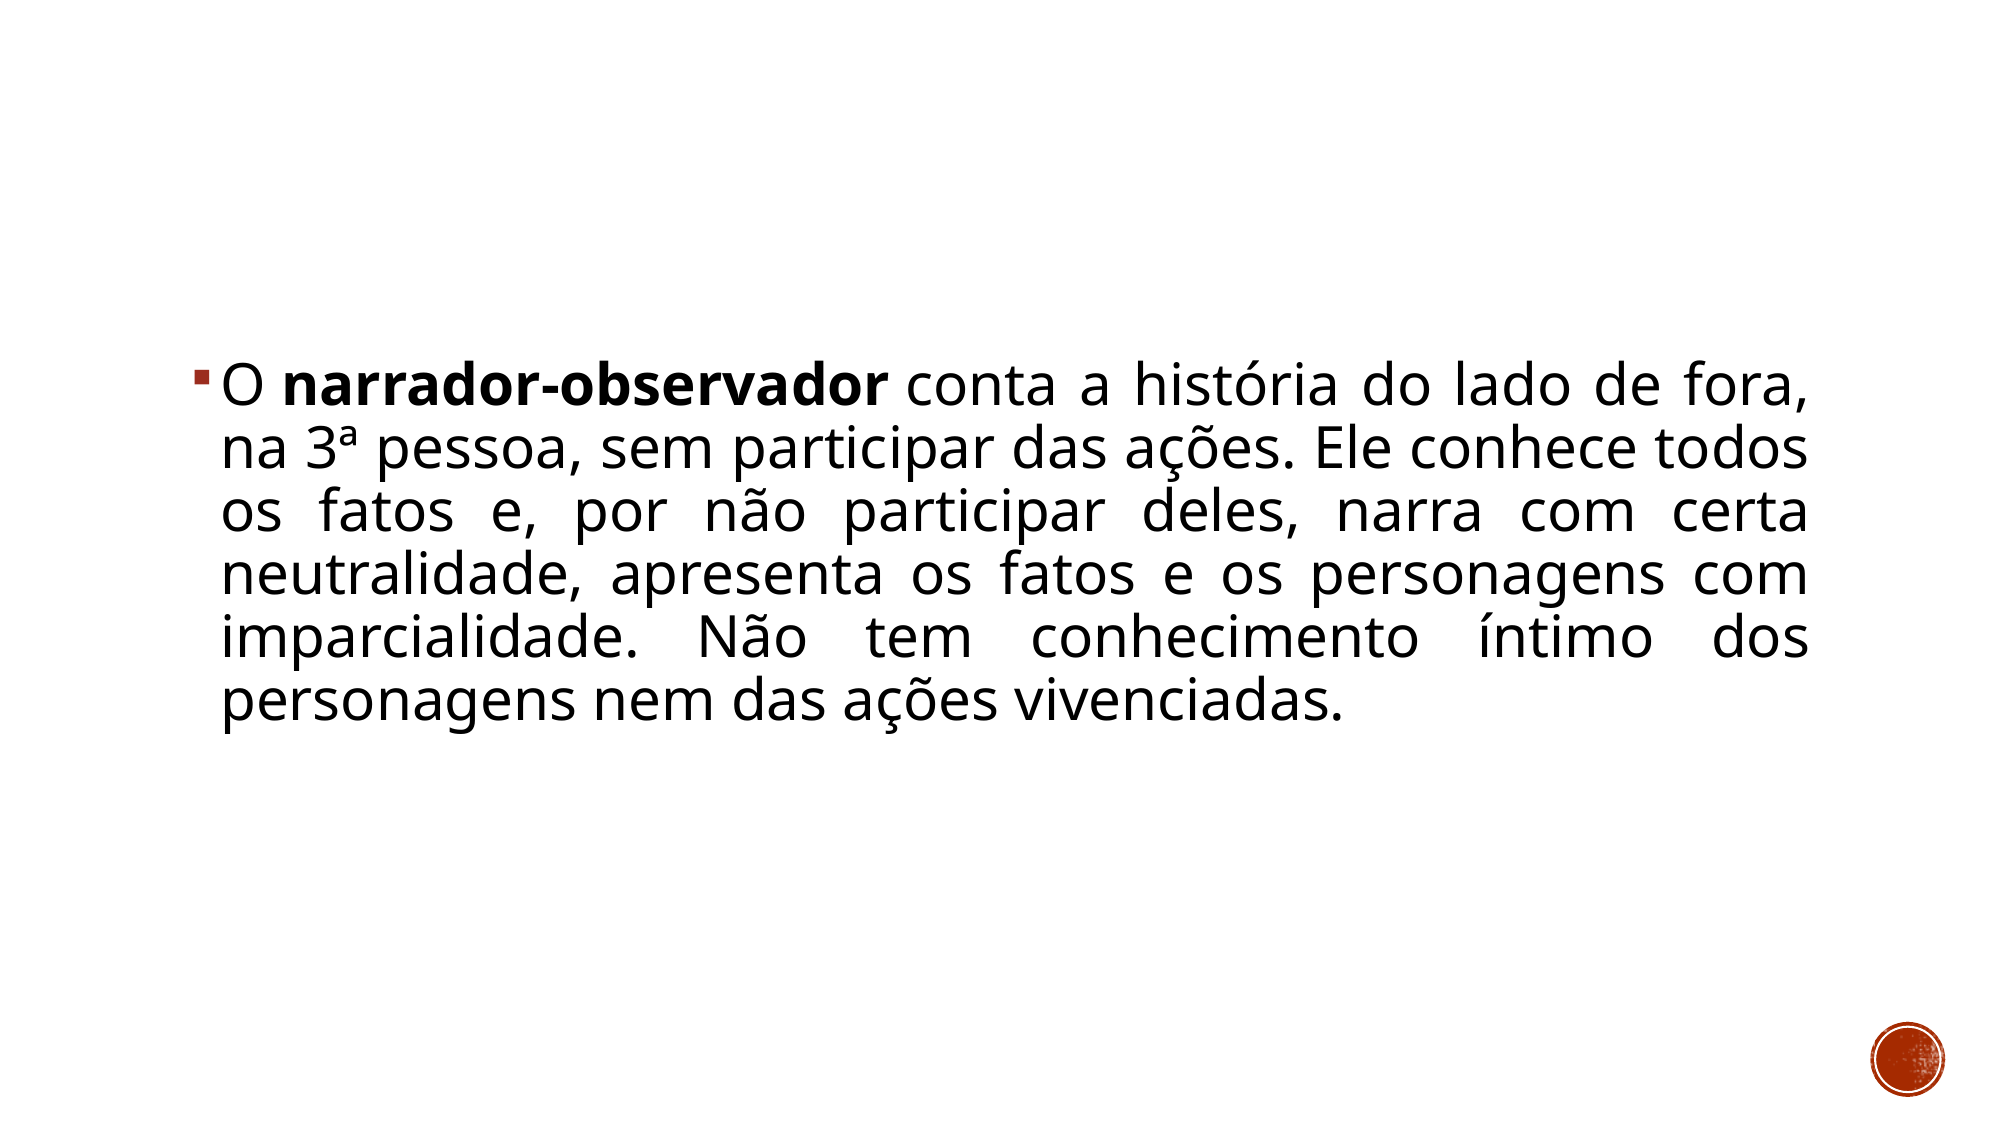

# O narrador-observador conta a história do lado de fora, na 3ª pessoa, sem participar das ações. Ele conhece todos os fatos e, por não participar deles, narra com certa neutralidade, apresenta os fatos e os personagens com imparcialidade. Não tem conhecimento íntimo dos personagens nem das ações vivenciadas.